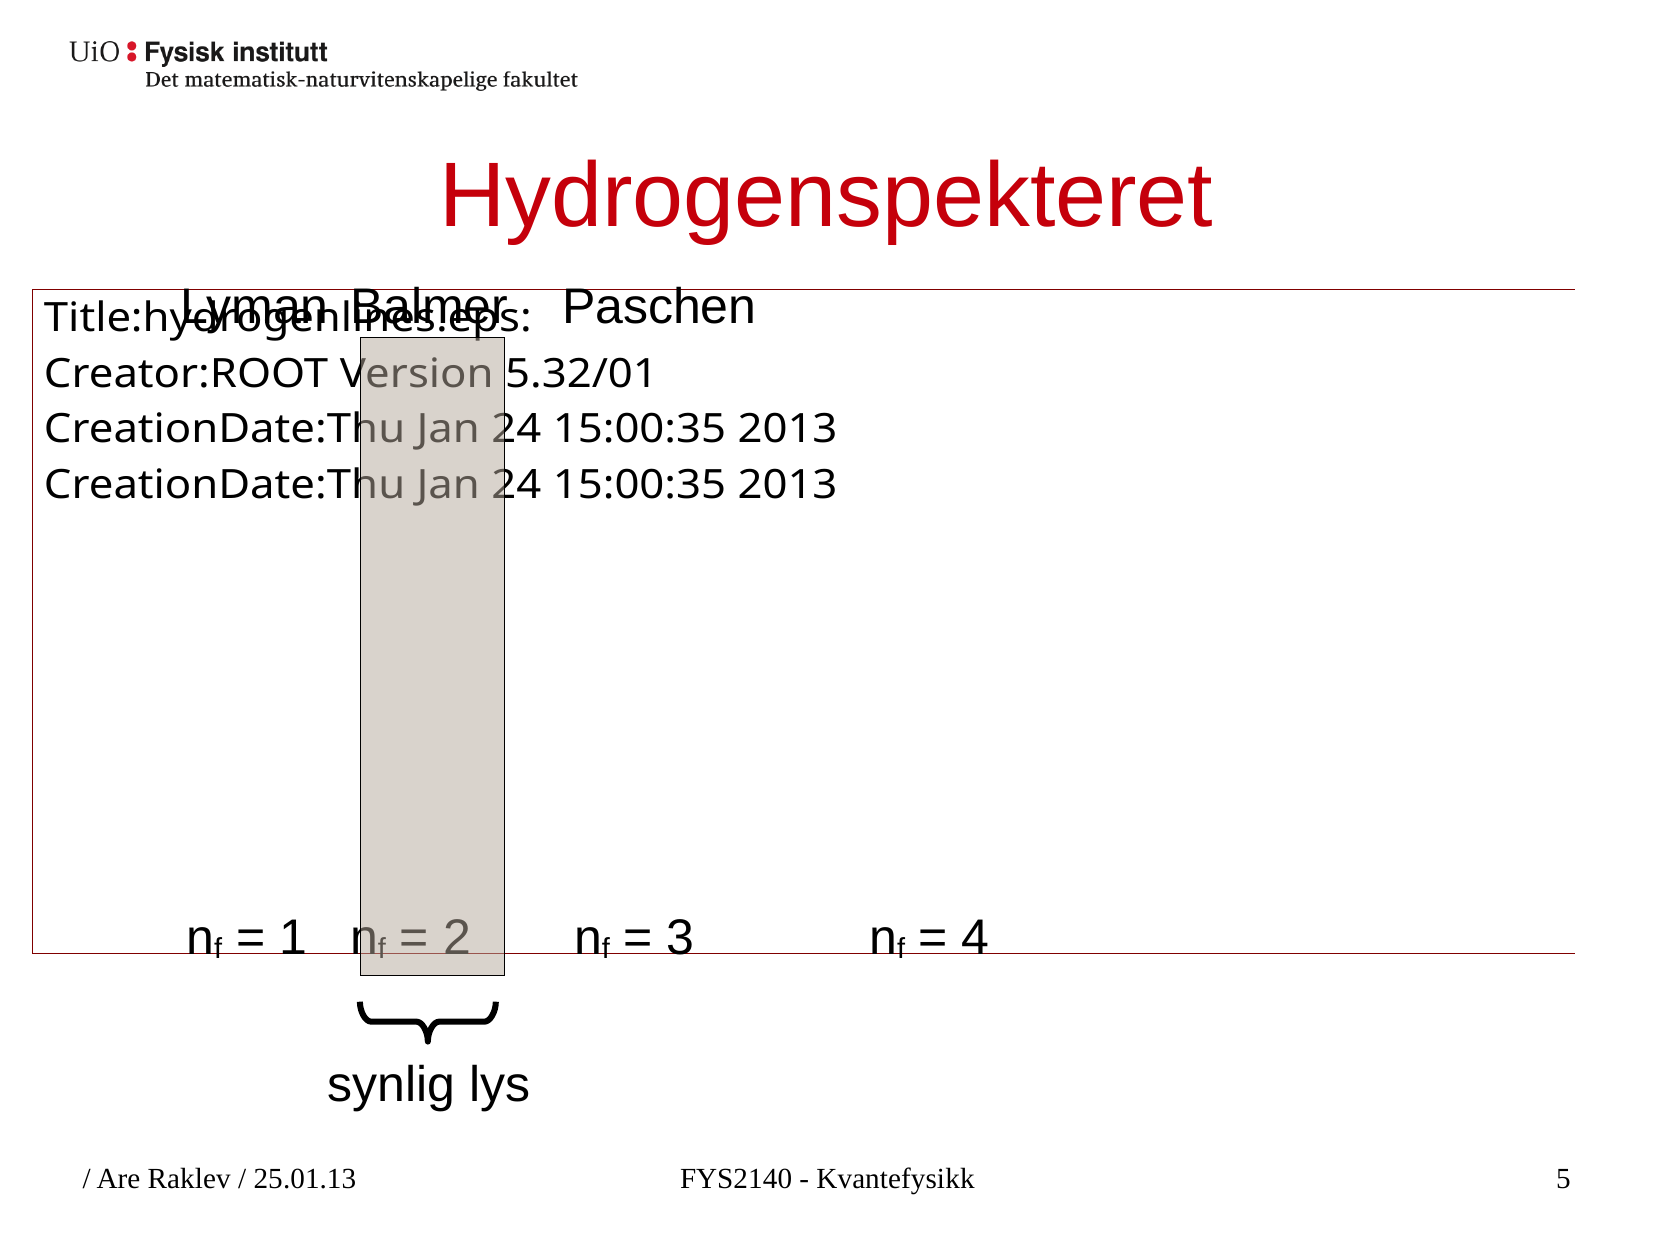

# Hydrogenspekteret
Lyman
Balmer
Paschen
synlig lys
nf = 1
nf = 2
nf = 3
nf = 4
/ Are Raklev / 25.01.13
FYS2140 - Kvantefysikk
5